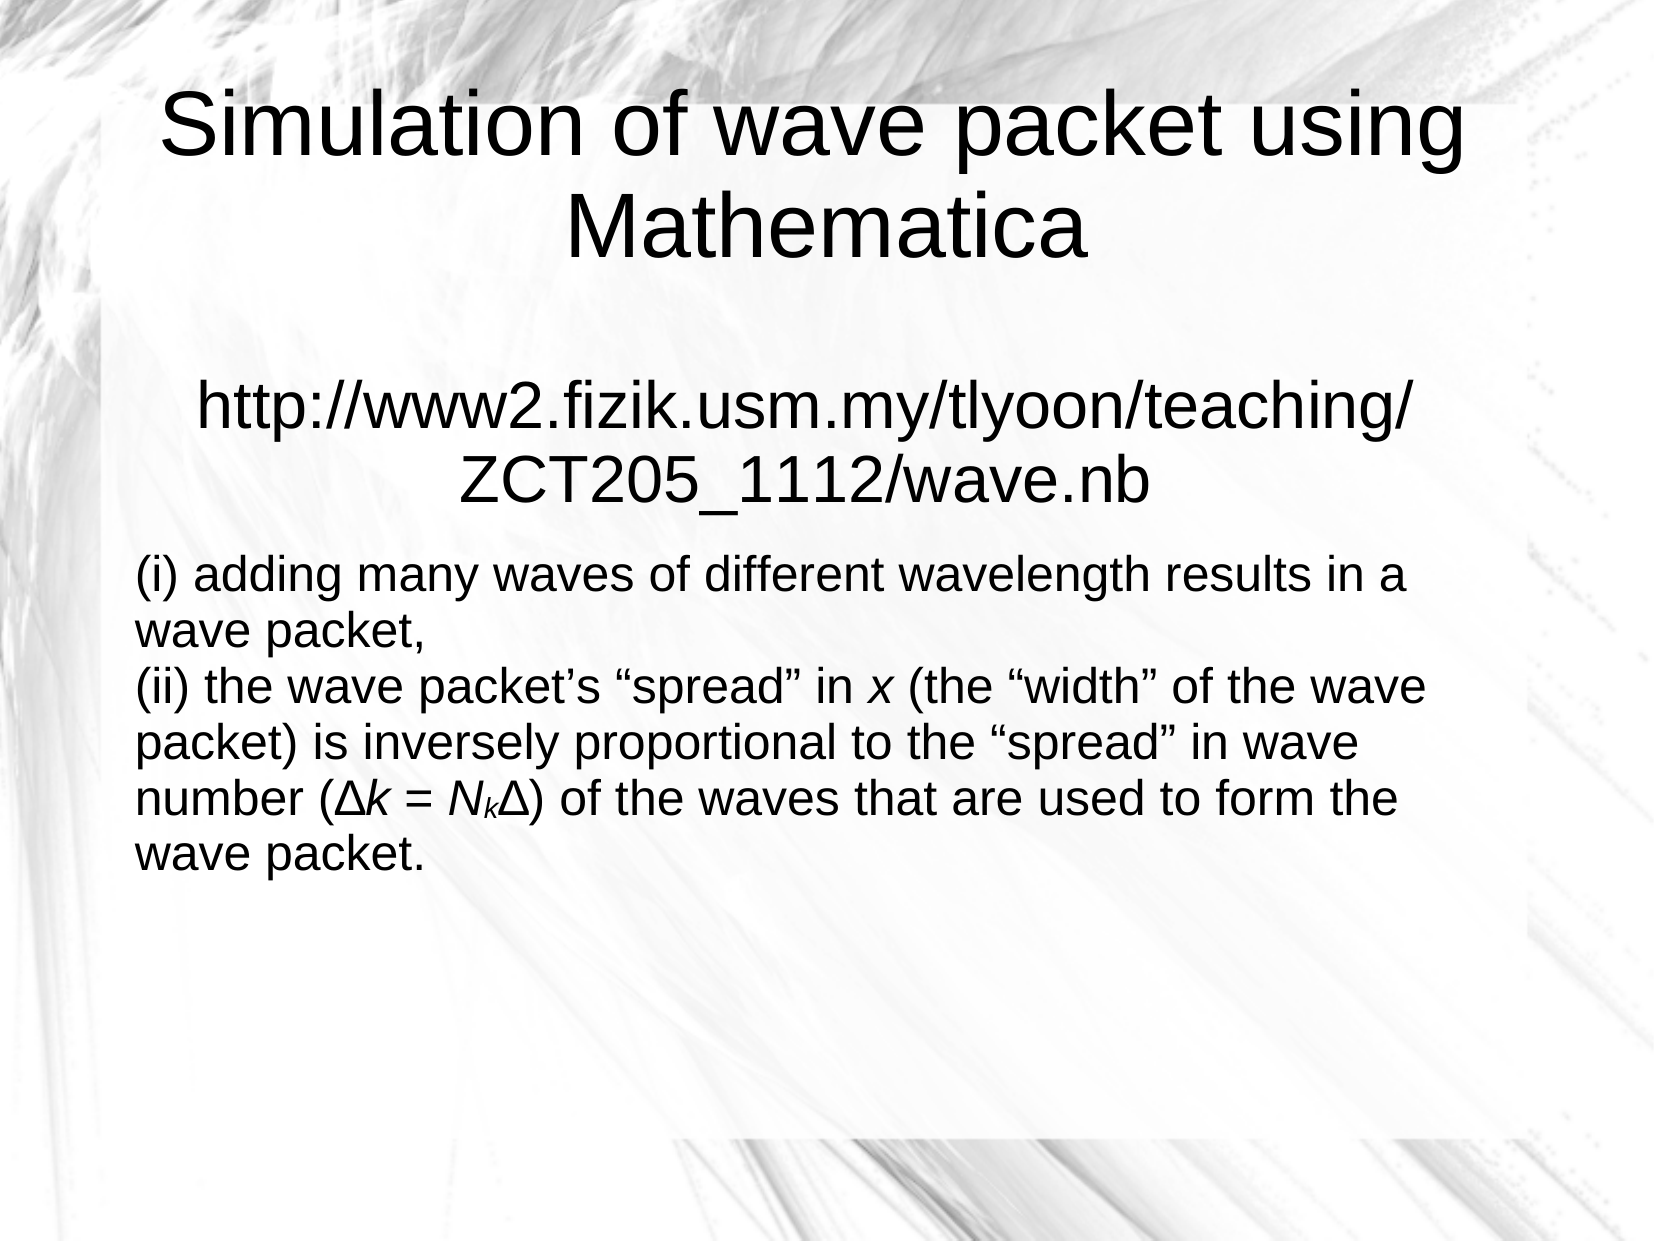

# Simulation of wave packet using Mathematica
http://www2.fizik.usm.my/tlyoon/teaching/ZCT205_1112/wave.nb
(i) adding many waves of different wavelength results in a wave packet,
(ii) the wave packet’s “spread” in x (the “width” of the wave packet) is inversely proportional to the “spread” in wave number (∆k = Nk∆) of the waves that are used to form the wave packet.